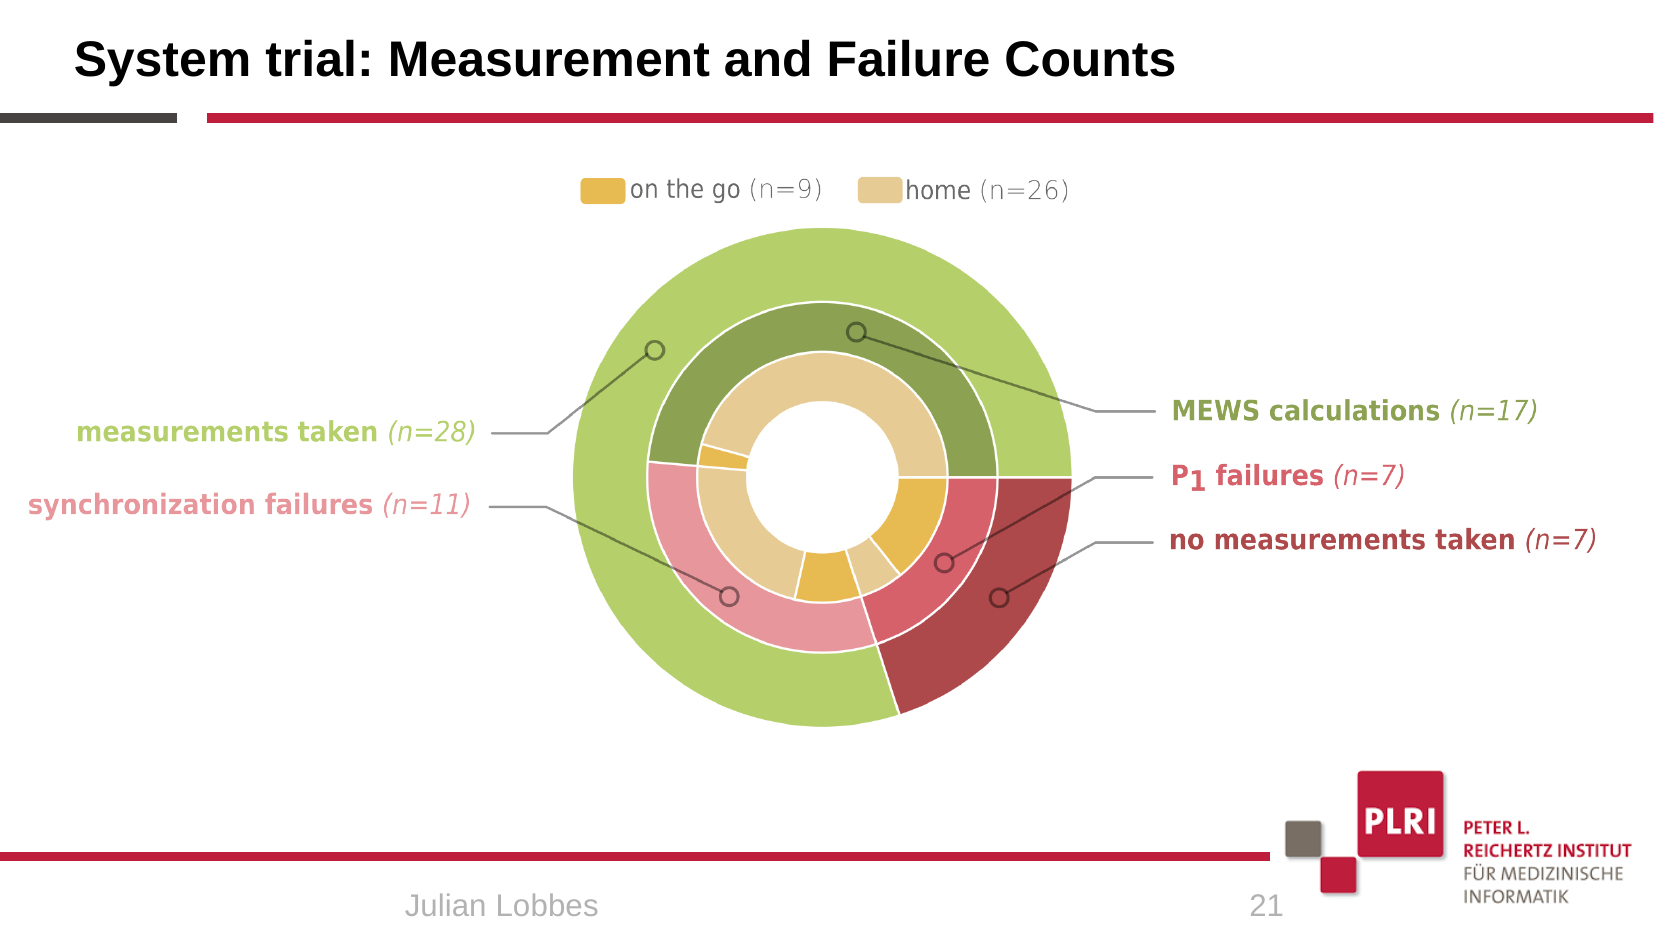

System trial: Measurement and Failure Counts
Julian Lobbes